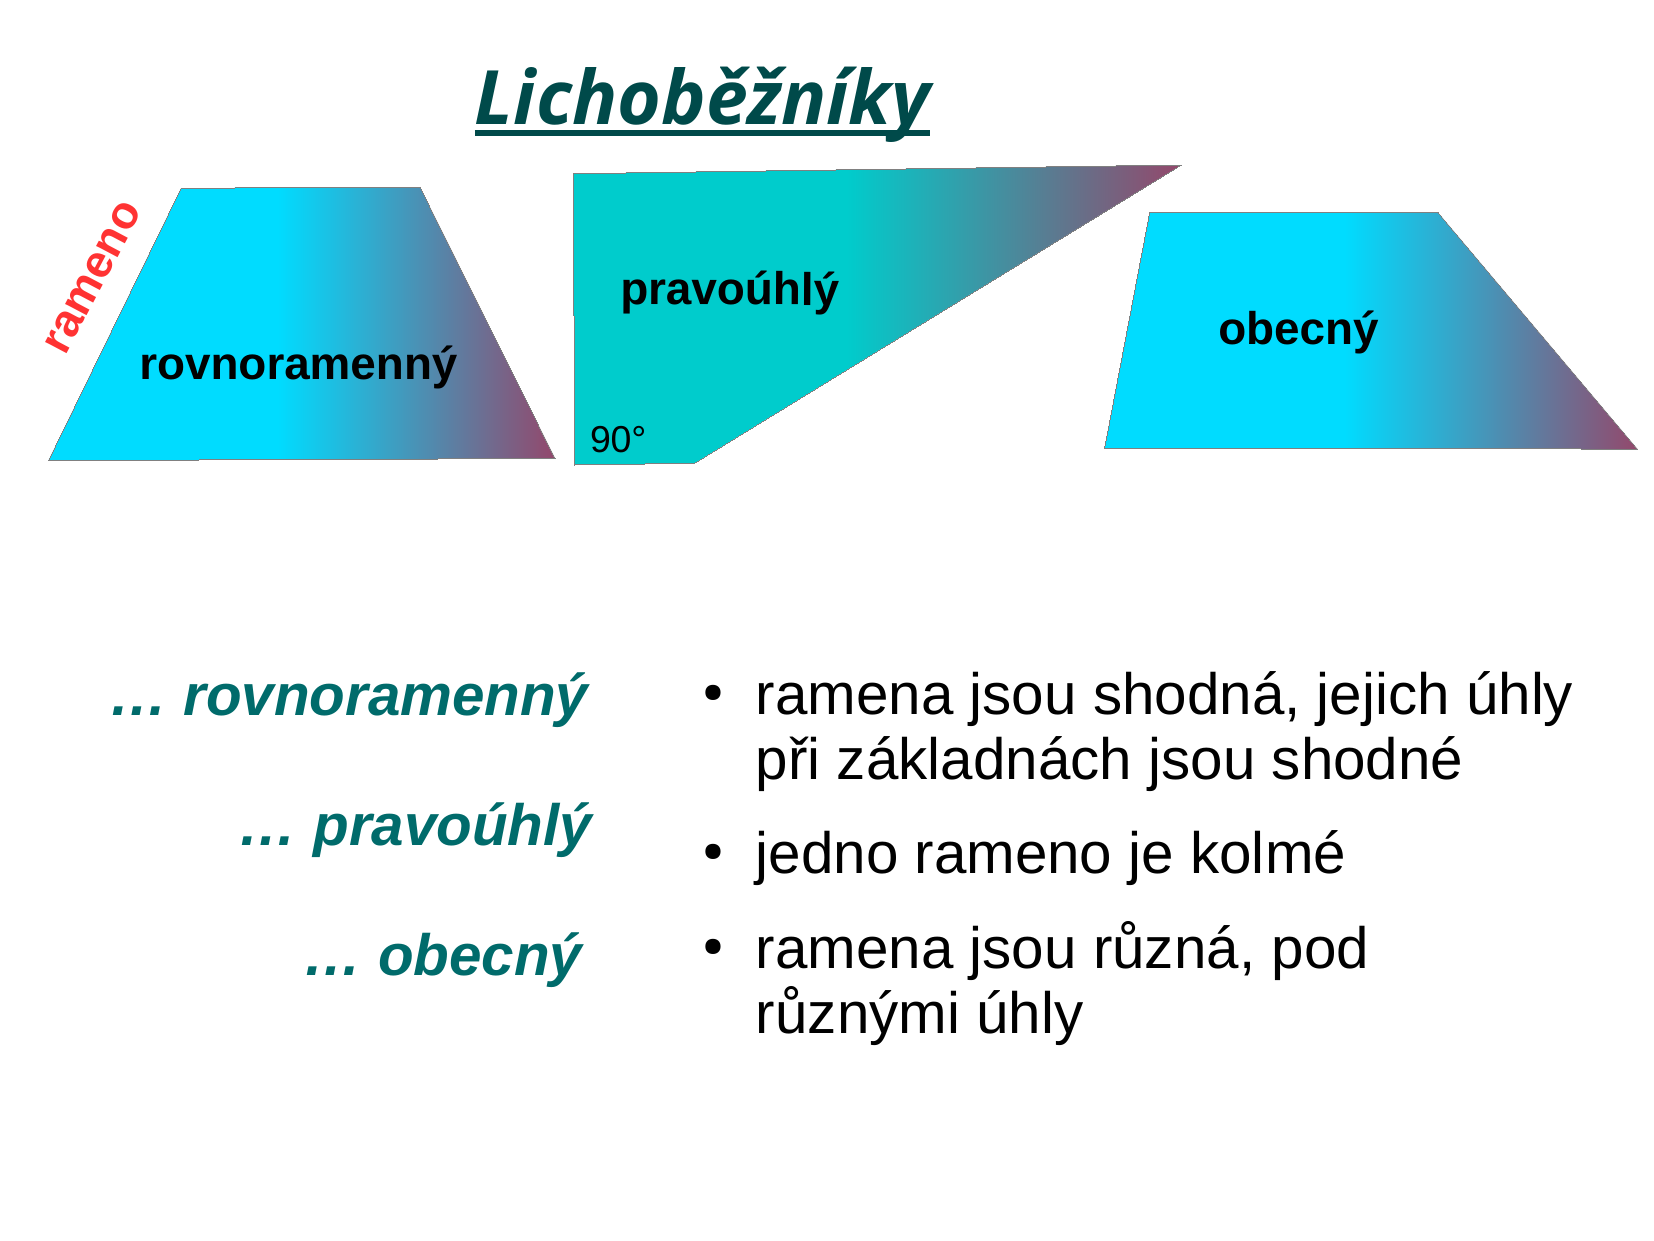

# Lichoběžníky
pravoúhlý
90°
rovnoramenný
rameno
obecný
ramena jsou shodná, jejich úhly při základnách jsou shodné
jedno rameno je kolmé
ramena jsou různá, pod různými úhly
… rovnoramenný
 … pravoúhlý … obecný